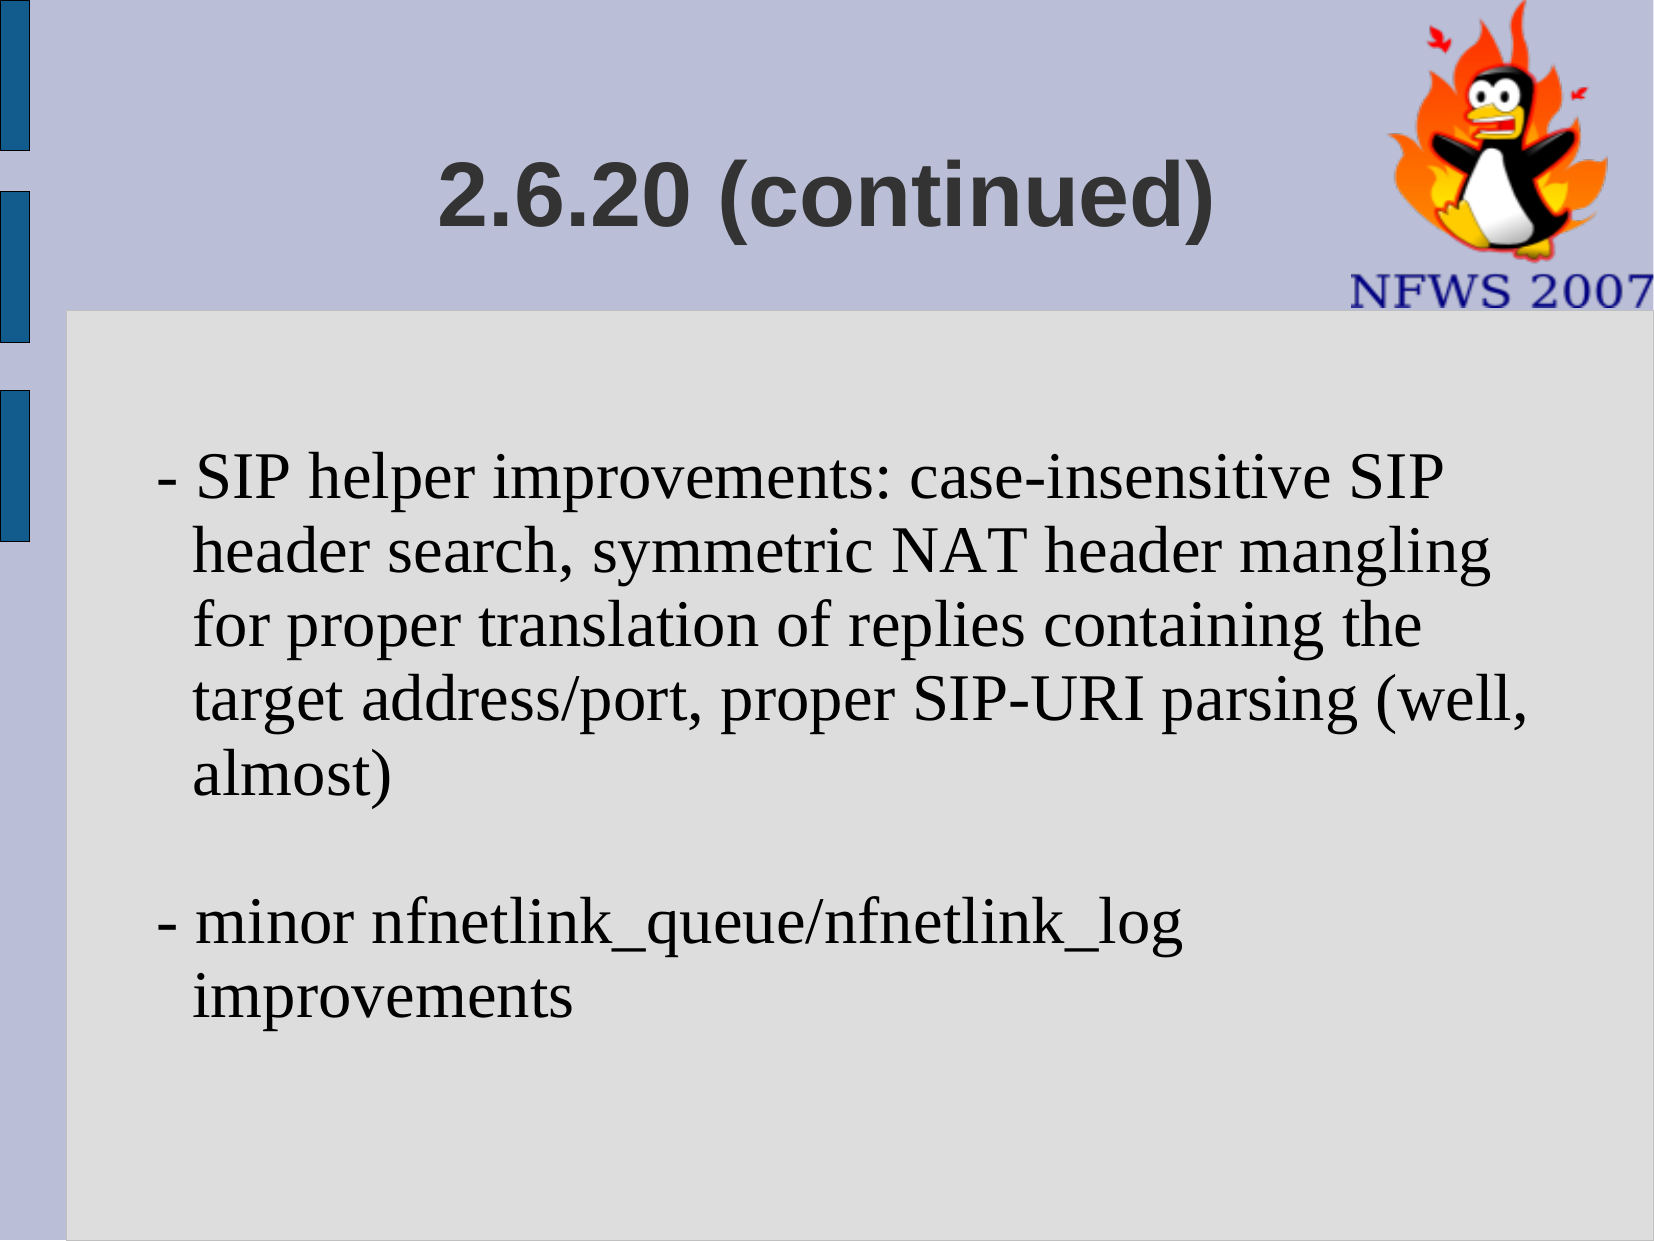

# 2.6.20 (continued)
- SIP helper improvements: case-insensitive SIP header search, symmetric NAT header mangling for proper translation of replies containing the target address/port, proper SIP-URI parsing (well, almost)
- minor nfnetlink_queue/nfnetlink_log improvements